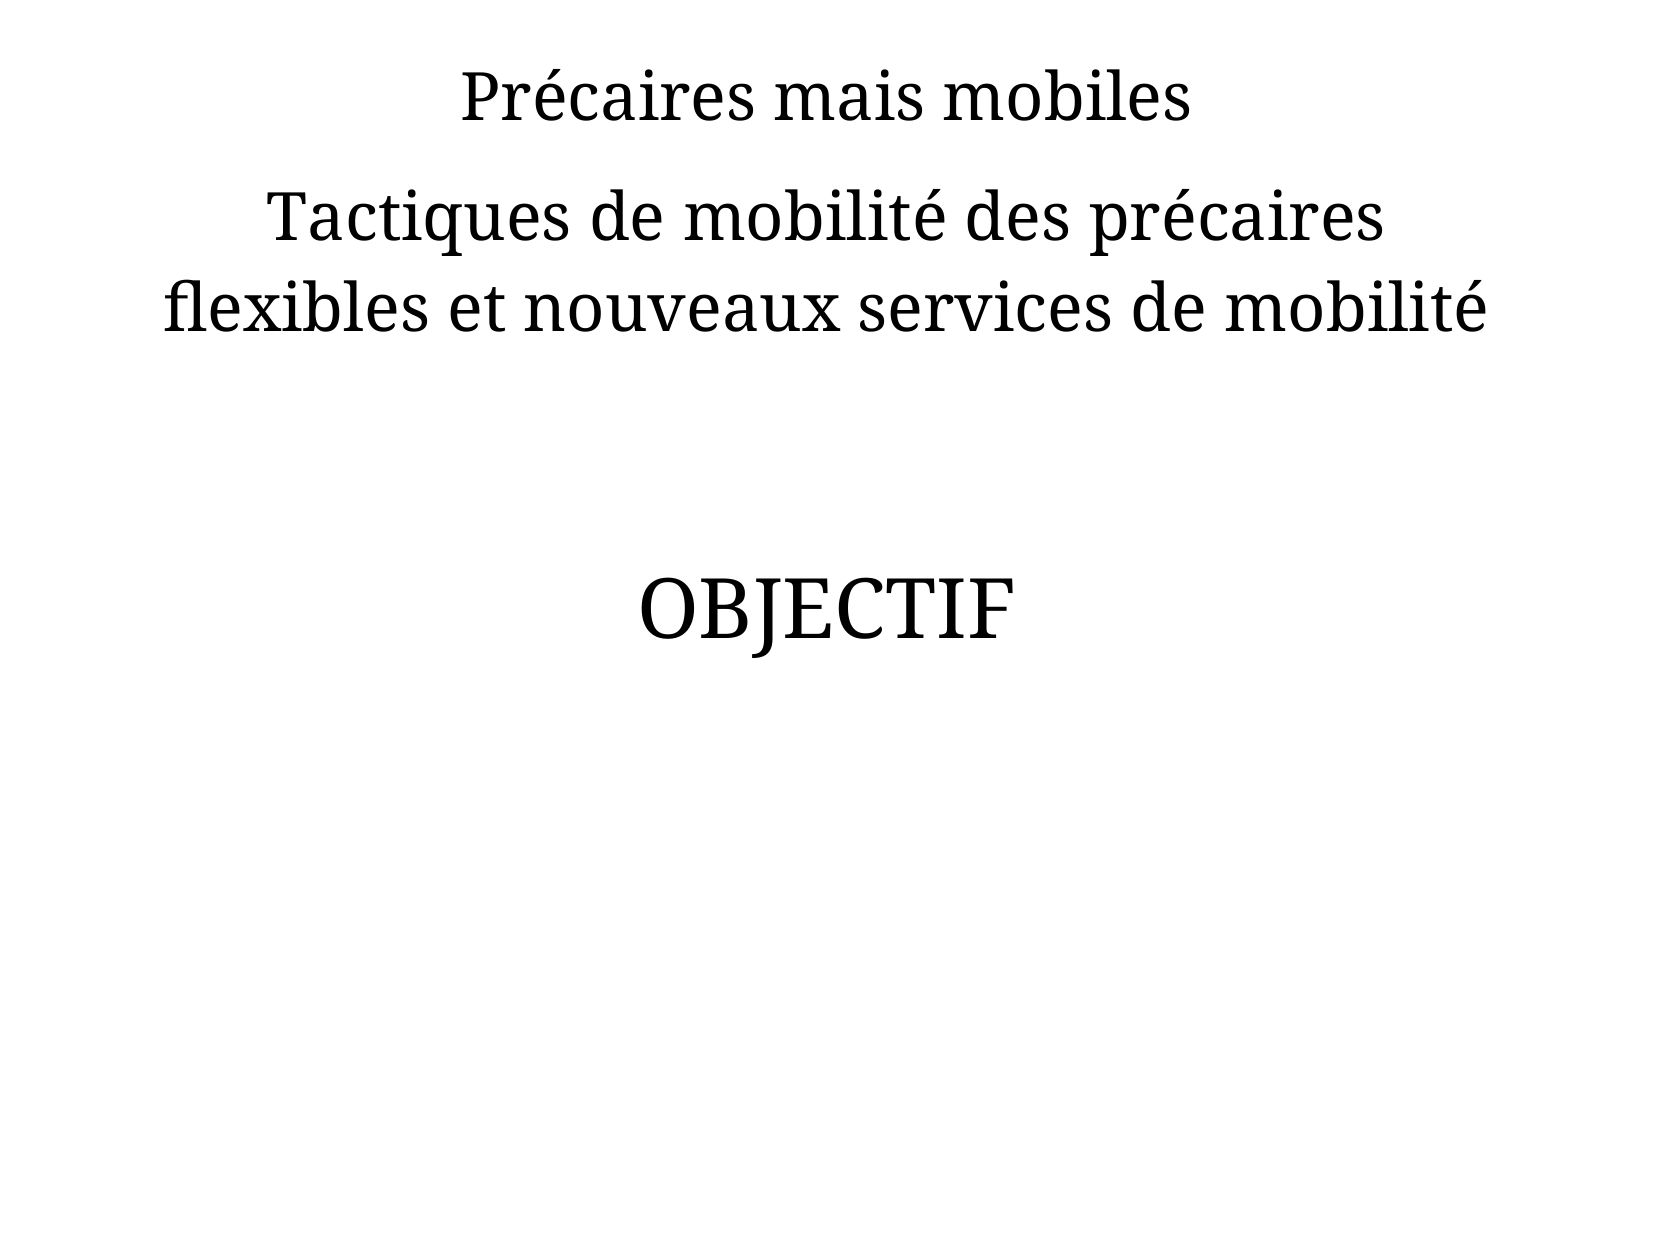

Précaires mais mobiles
Tactiques de mobilité des précaires flexibles et nouveaux services de mobilité
OBJECTIF